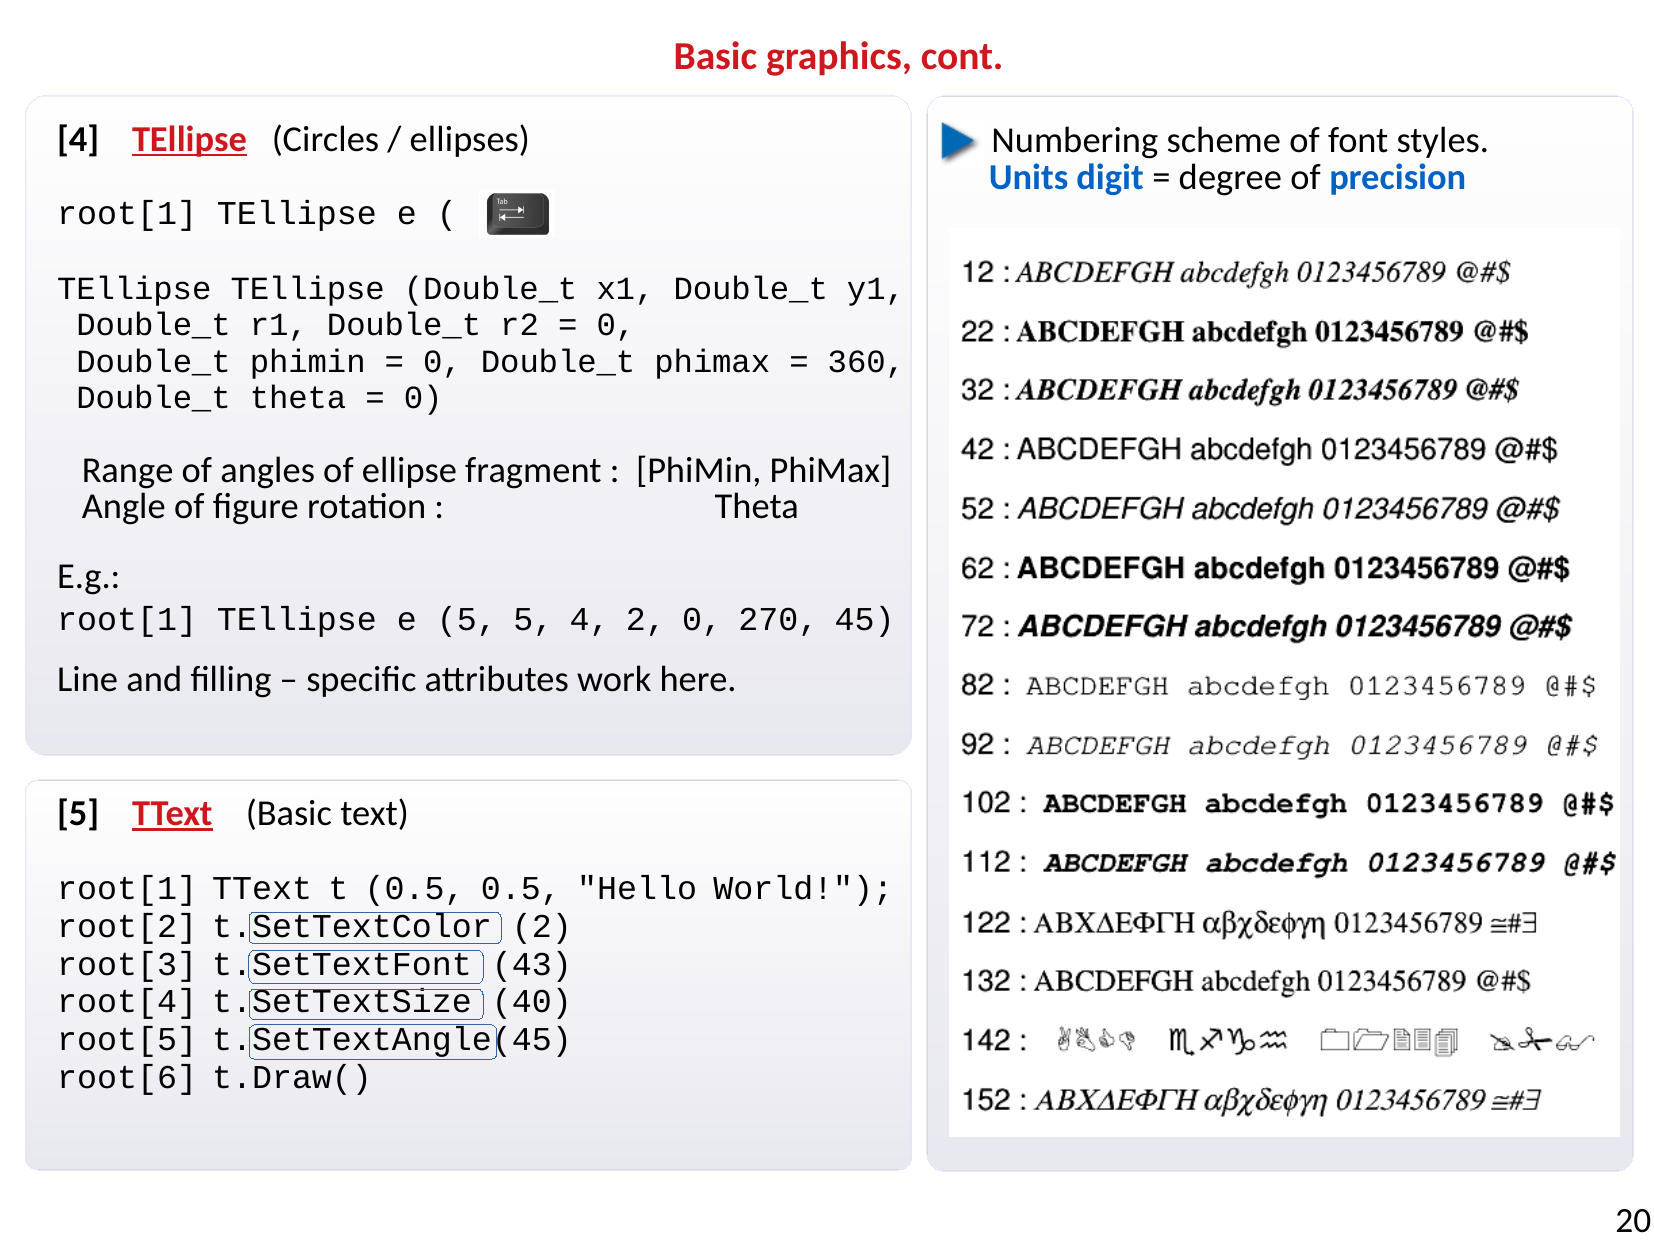

Basic graphics, cont.
[4]	TEllipse (Circles / ellipses)
root[1] TEllipse e (
TEllipse TEllipse (Double_t x1, Double_t y1,
 Double_t r1, Double_t r2 = 0,
 Double_t phimin = 0, Double_t phimax = 360,
 Double_t theta = 0)
 Range of angles of ellipse fragment : [PhiMin, PhiMax]
 Angle of figure rotation :			 Theta
E.g.:
root[1] TEllipse e (5, 5, 4, 2, 0, 270, 45)
Line and filling – specific attributes work here.
[5]	TText (Basic text)
root[1] TText t (0.5, 0.5, "Hello World!");
root[2] t.SetTextColor (2)
root[3] t.SetTextFont (43)
root[4] t.SetTextSize (40)
root[5] t.SetTextAngle(45)
root[6] t.Draw()
 Numbering scheme of font styles.
 Units digit = degree of precision